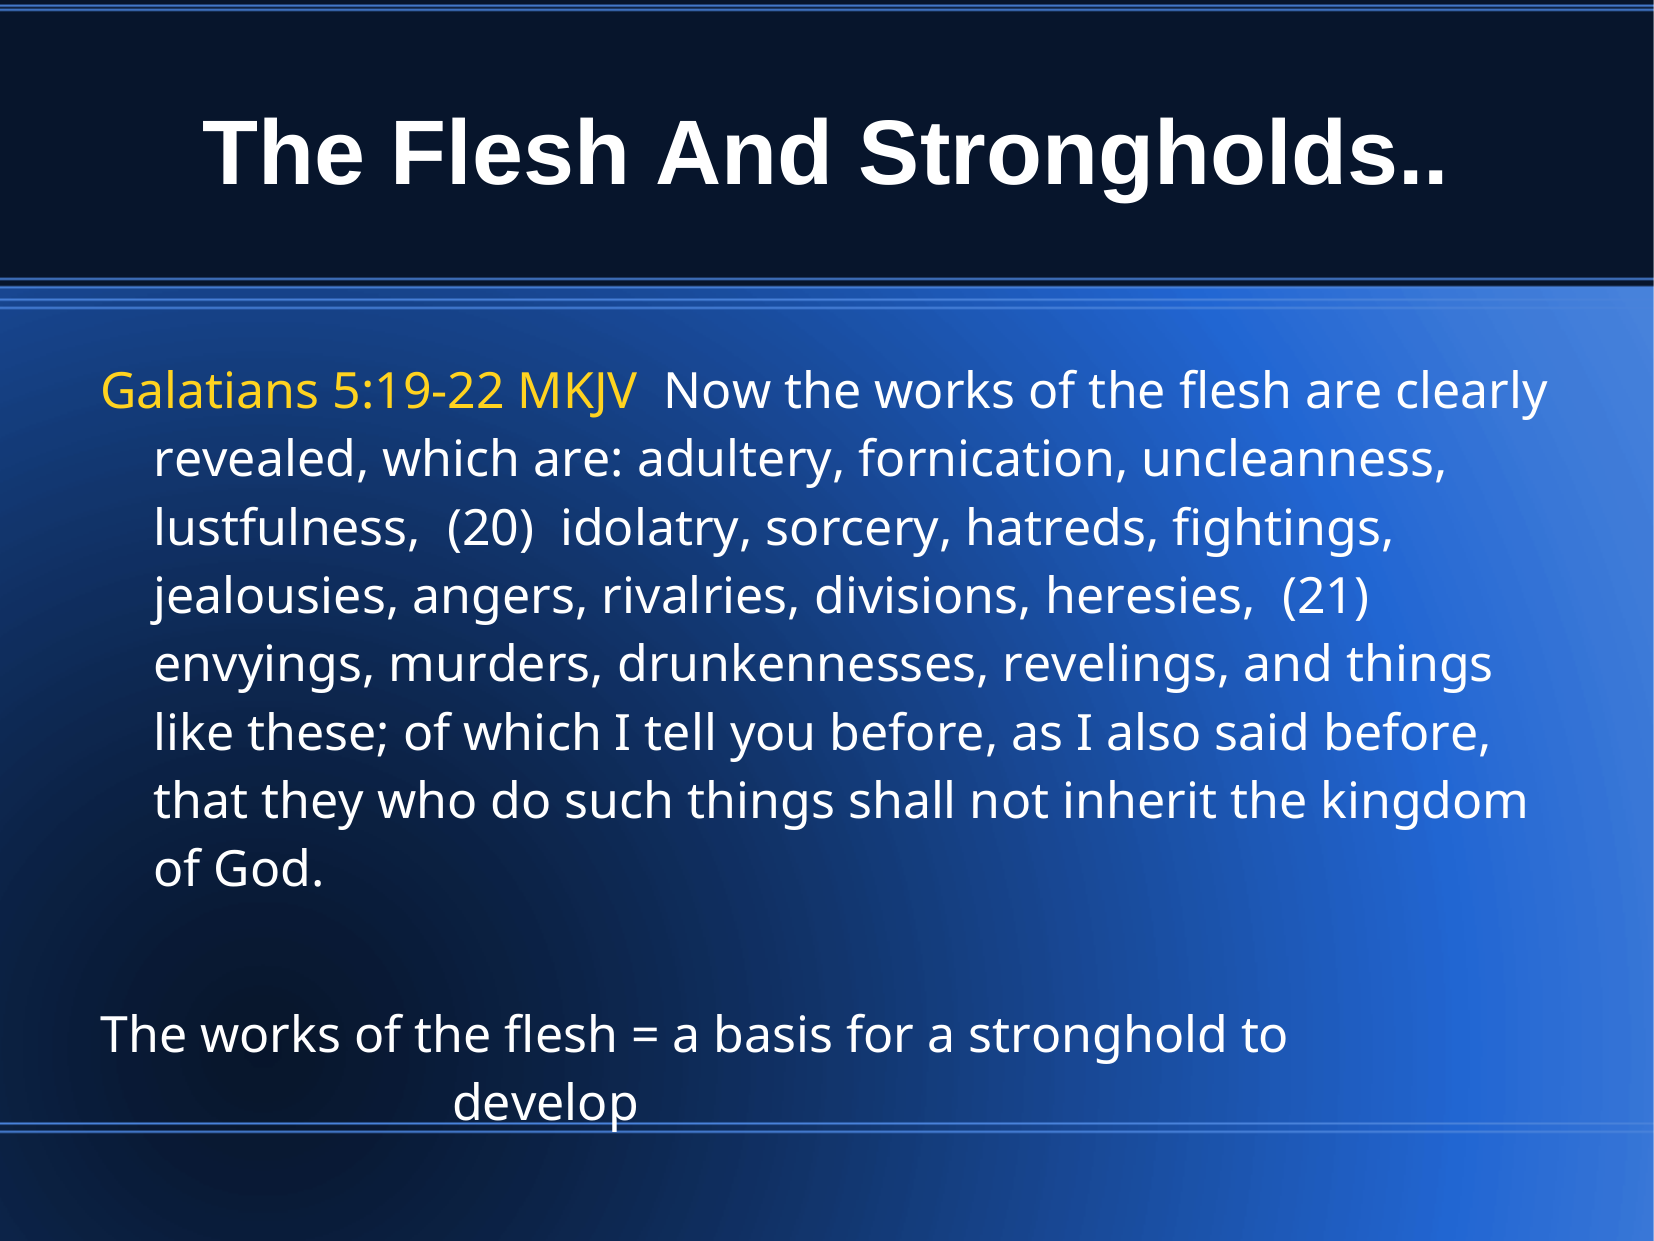

# The Flesh And Strongholds..
Galatians 5:19-22 MKJV Now the works of the flesh are clearly revealed, which are: adultery, fornication, uncleanness, lustfulness, (20) idolatry, sorcery, hatreds, fightings, jealousies, angers, rivalries, divisions, heresies, (21) envyings, murders, drunkennesses, revelings, and things like these; of which I tell you before, as I also said before, that they who do such things shall not inherit the kingdom of God.
The works of the flesh = a basis for a stronghold to develop